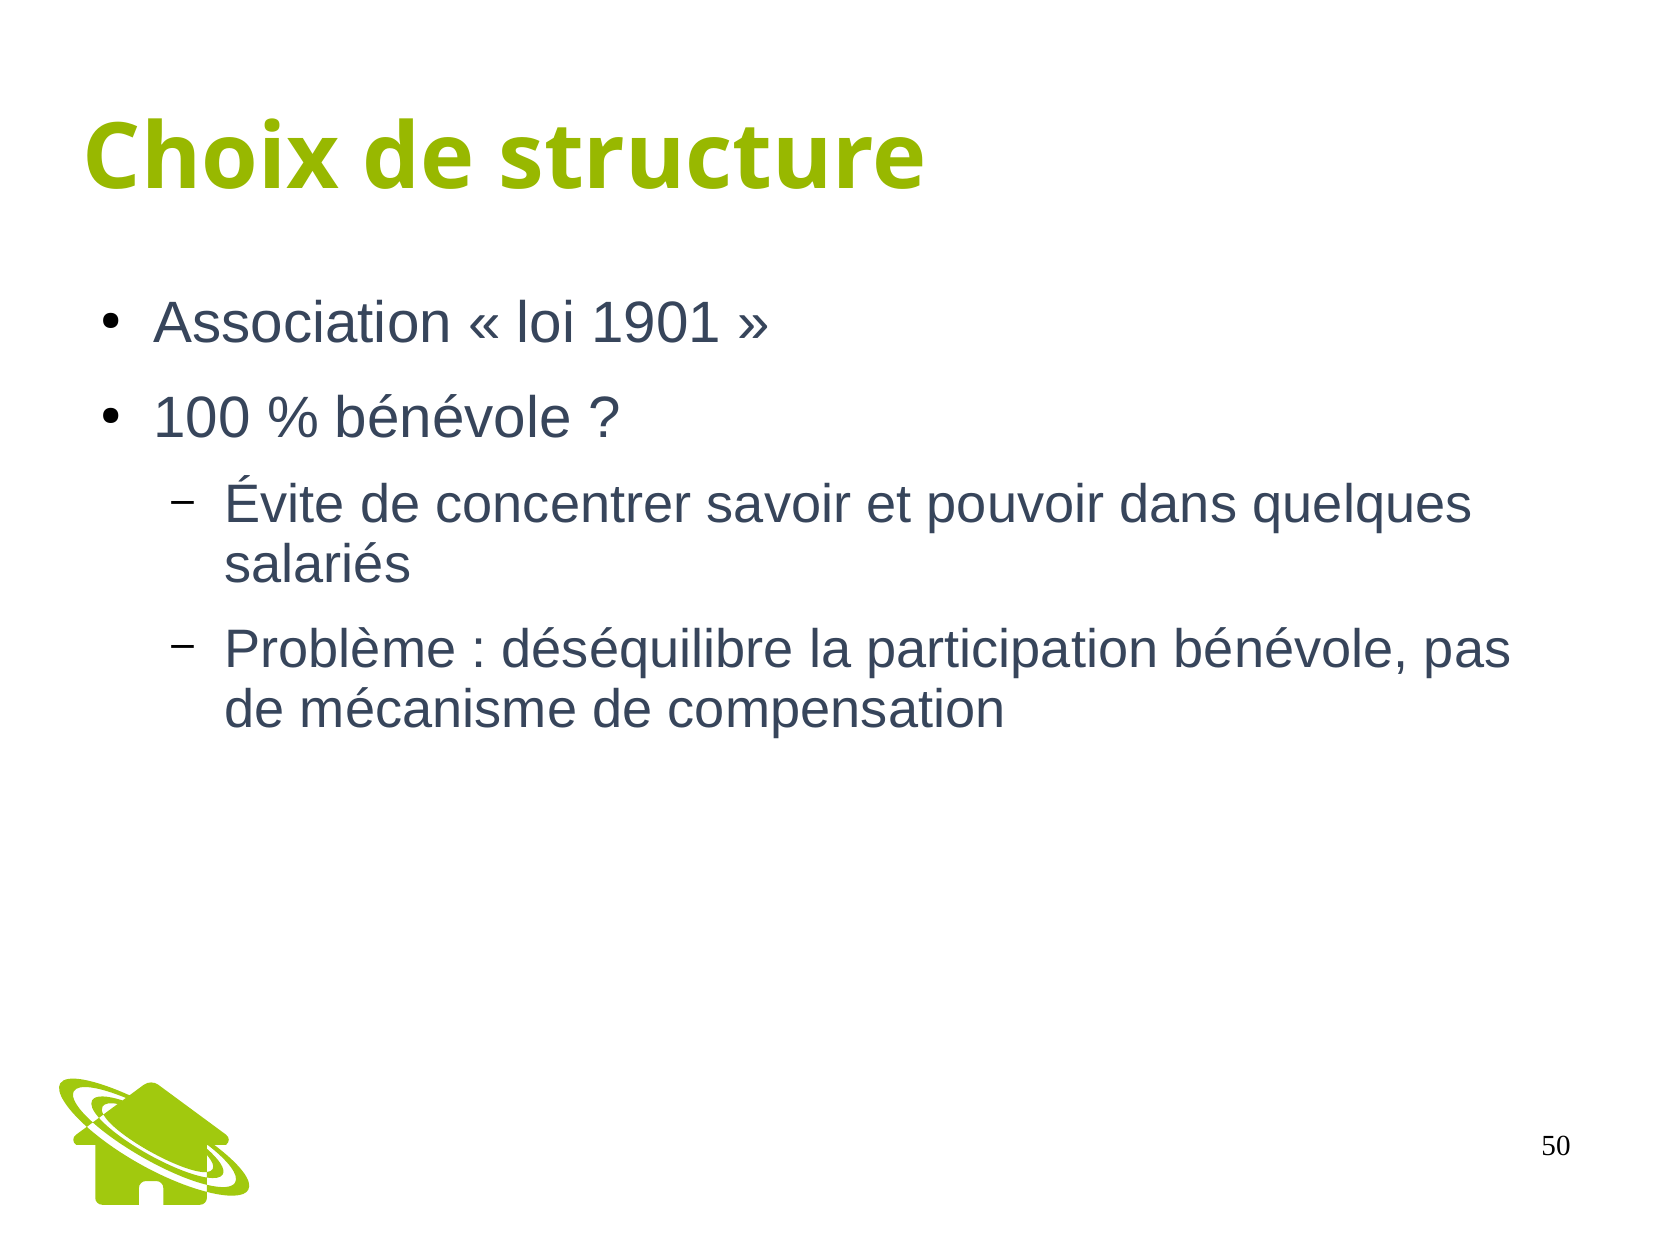

# Choix de structure
Association « loi 1901 »
100 % bénévole ?
Évite de concentrer savoir et pouvoir dans quelques salariés
Problème : déséquilibre la participation bénévole, pas de mécanisme de compensation
50